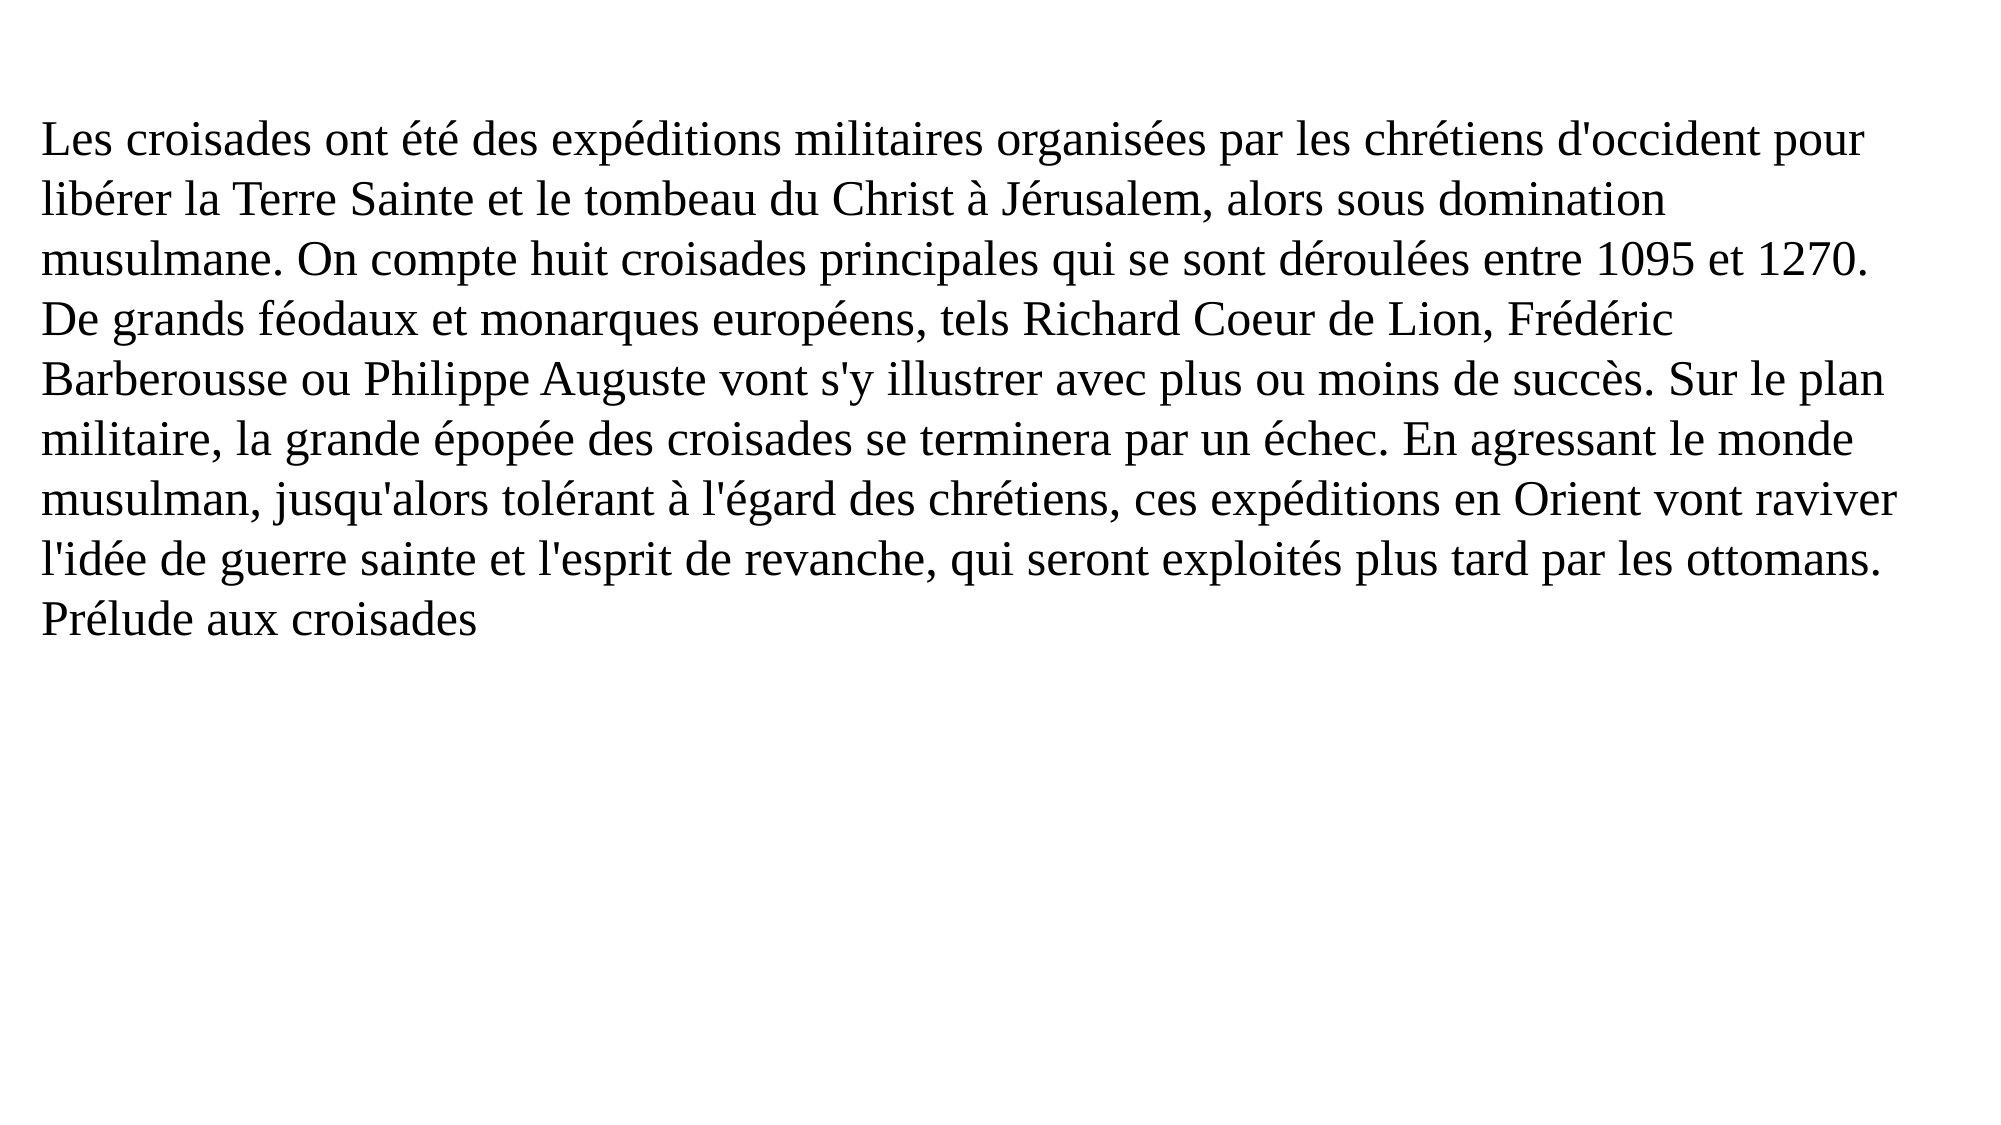

Les croisades ont été des expéditions militaires organisées par les chrétiens d'occident pour libérer la Terre Sainte et le tombeau du Christ à Jérusalem, alors sous domination musulmane. On compte huit croisades principales qui se sont déroulées entre 1095 et 1270. De grands féodaux et monarques européens, tels Richard Coeur de Lion, Frédéric Barberousse ou Philippe Auguste vont s'y illustrer avec plus ou moins de succès. Sur le plan militaire, la grande épopée des croisades se terminera par un échec. En agressant le monde musulman, jusqu'alors tolérant à l'égard des chrétiens, ces expéditions en Orient vont raviver l'idée de guerre sainte et l'esprit de revanche, qui seront exploités plus tard par les ottomans.
Prélude aux croisades